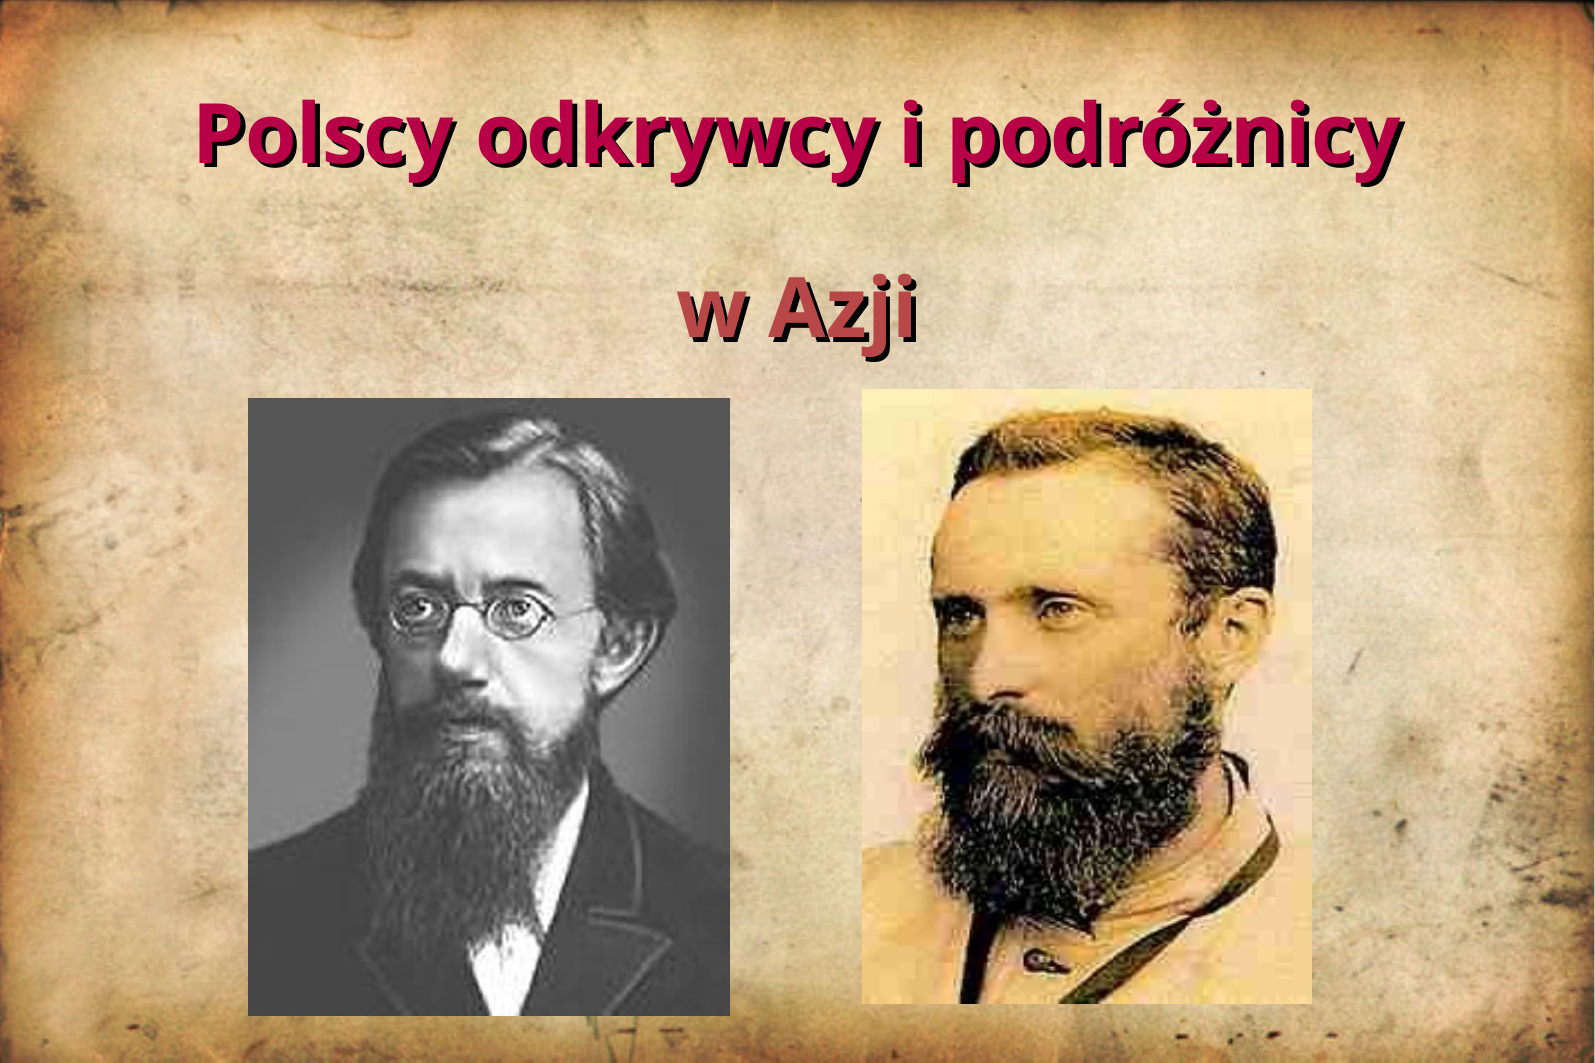

# Polscy odkrywcy i podróżnicy
w Azji